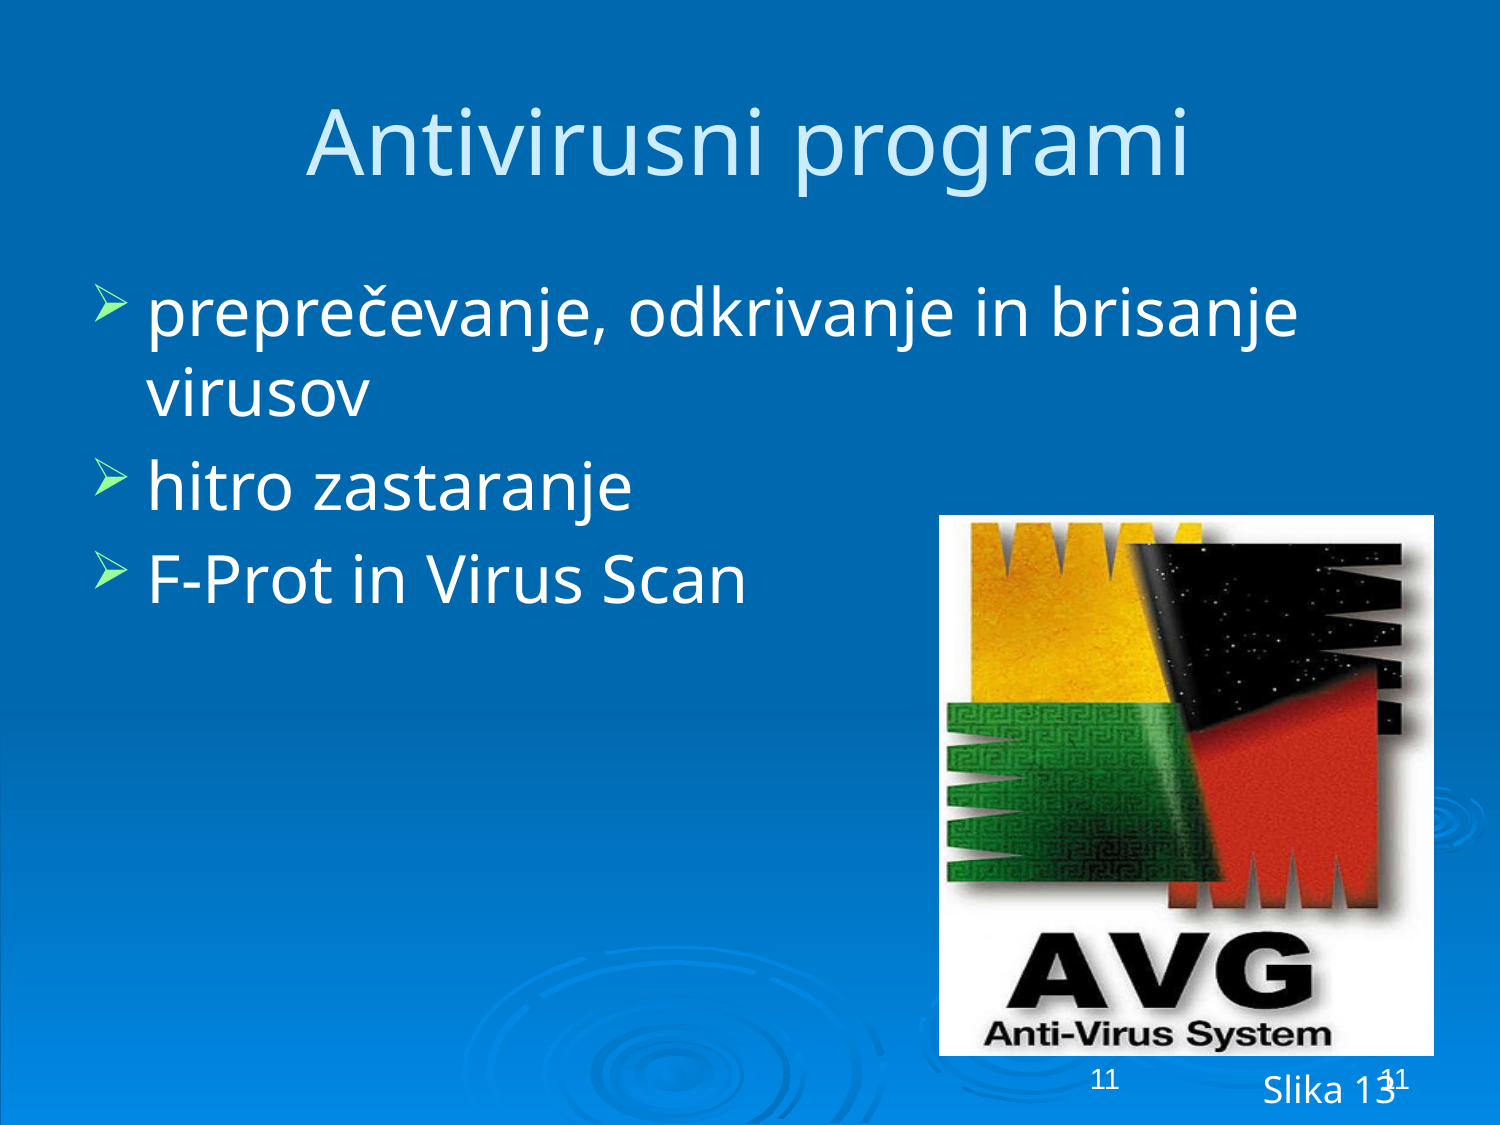

# Antivirusni programi
preprečevanje, odkrivanje in brisanje virusov
hitro zastaranje
F-Prot in Virus Scan
Slika 13